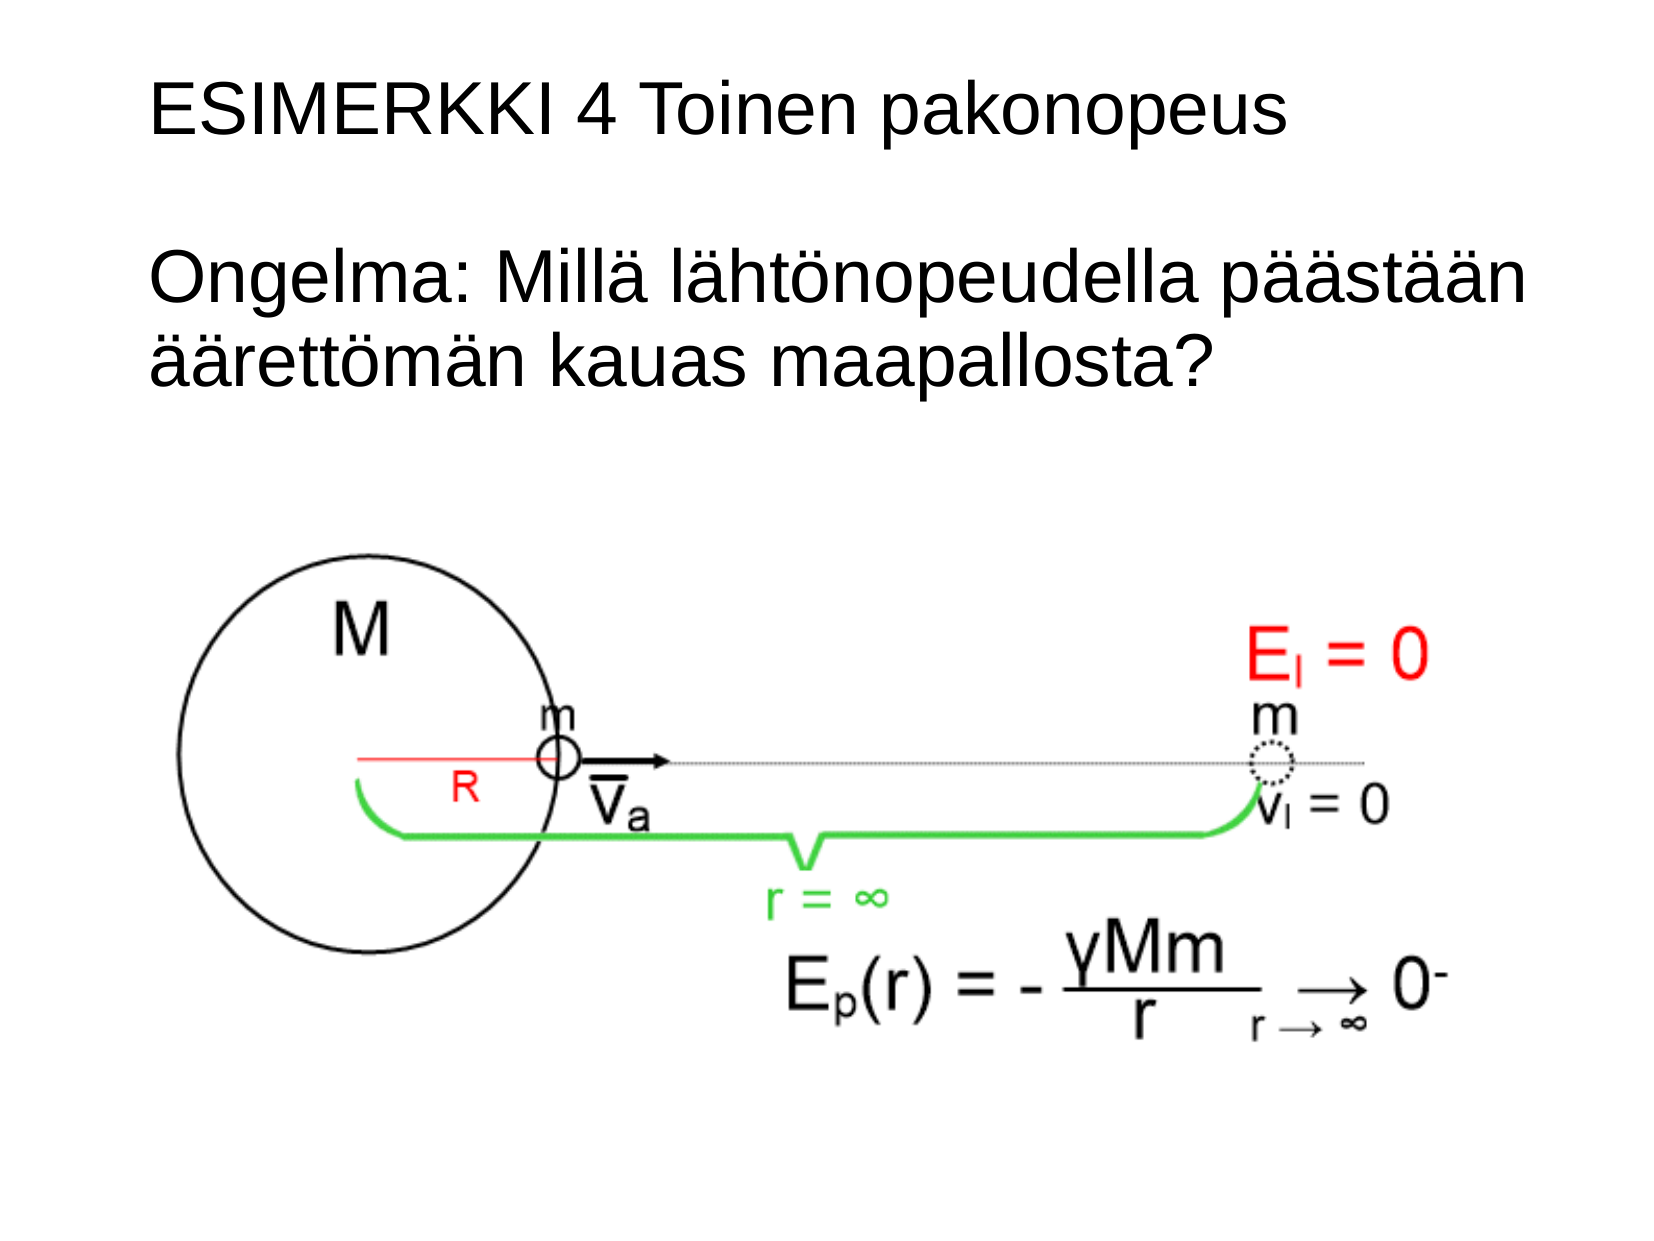

ESIMERKKI 4 Toinen pakonopeus
Ongelma: Millä lähtönopeudella päästään äärettömän kauas maapallosta?